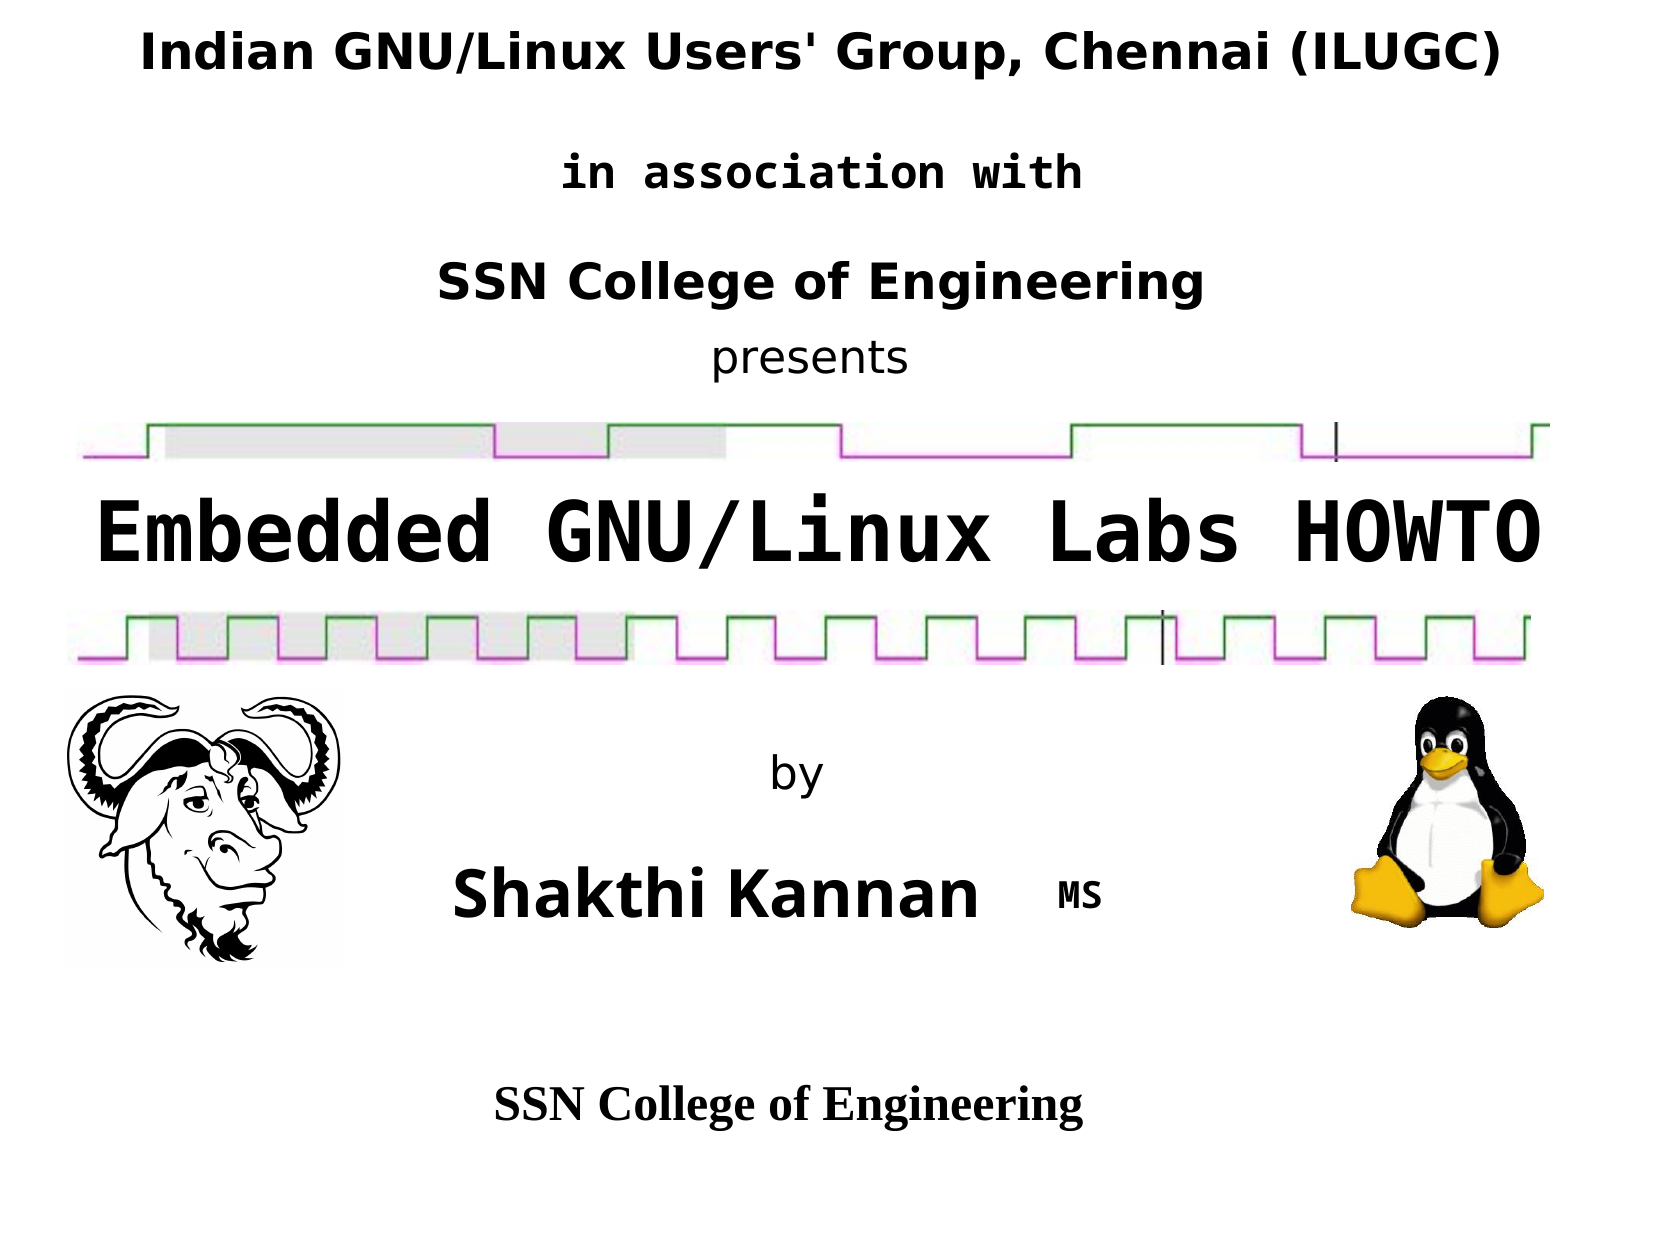

Indian GNU/Linux Users' Group, Chennai (ILUGC)
in association with
SSN College of Engineering
presents
Embedded GNU/Linux Labs HOWTO
by
Shakthi Kannan
MS
SSN College of Engineering